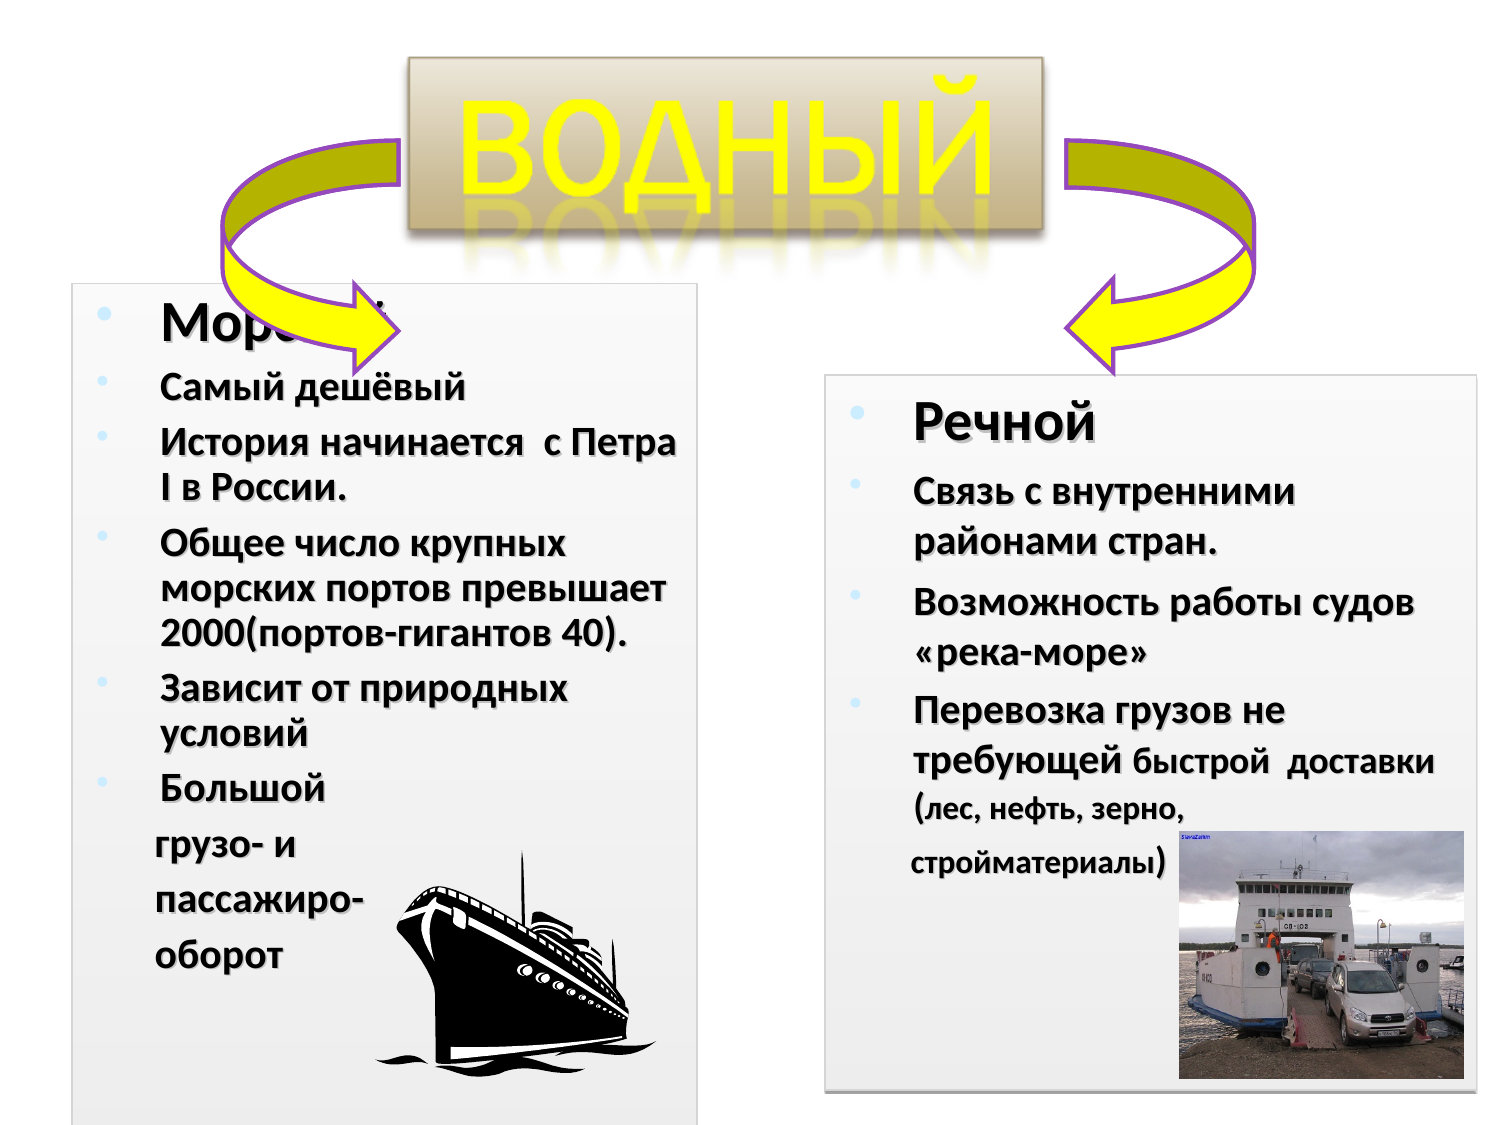

# Морской
Самый дешёвый
История начинается с Петра I в России.
Общее число крупных морских портов превышает 2000(портов-гигантов 40).
Зависит от природных условий
Большой
 грузо- и
 пассажиро-
 оборот
Речной
Связь с внутренними районами стран.
Возможность работы судов «река-море»
Перевозка грузов не требующей быстрой доставки (лес, нефть, зерно,
 стройматериалы)